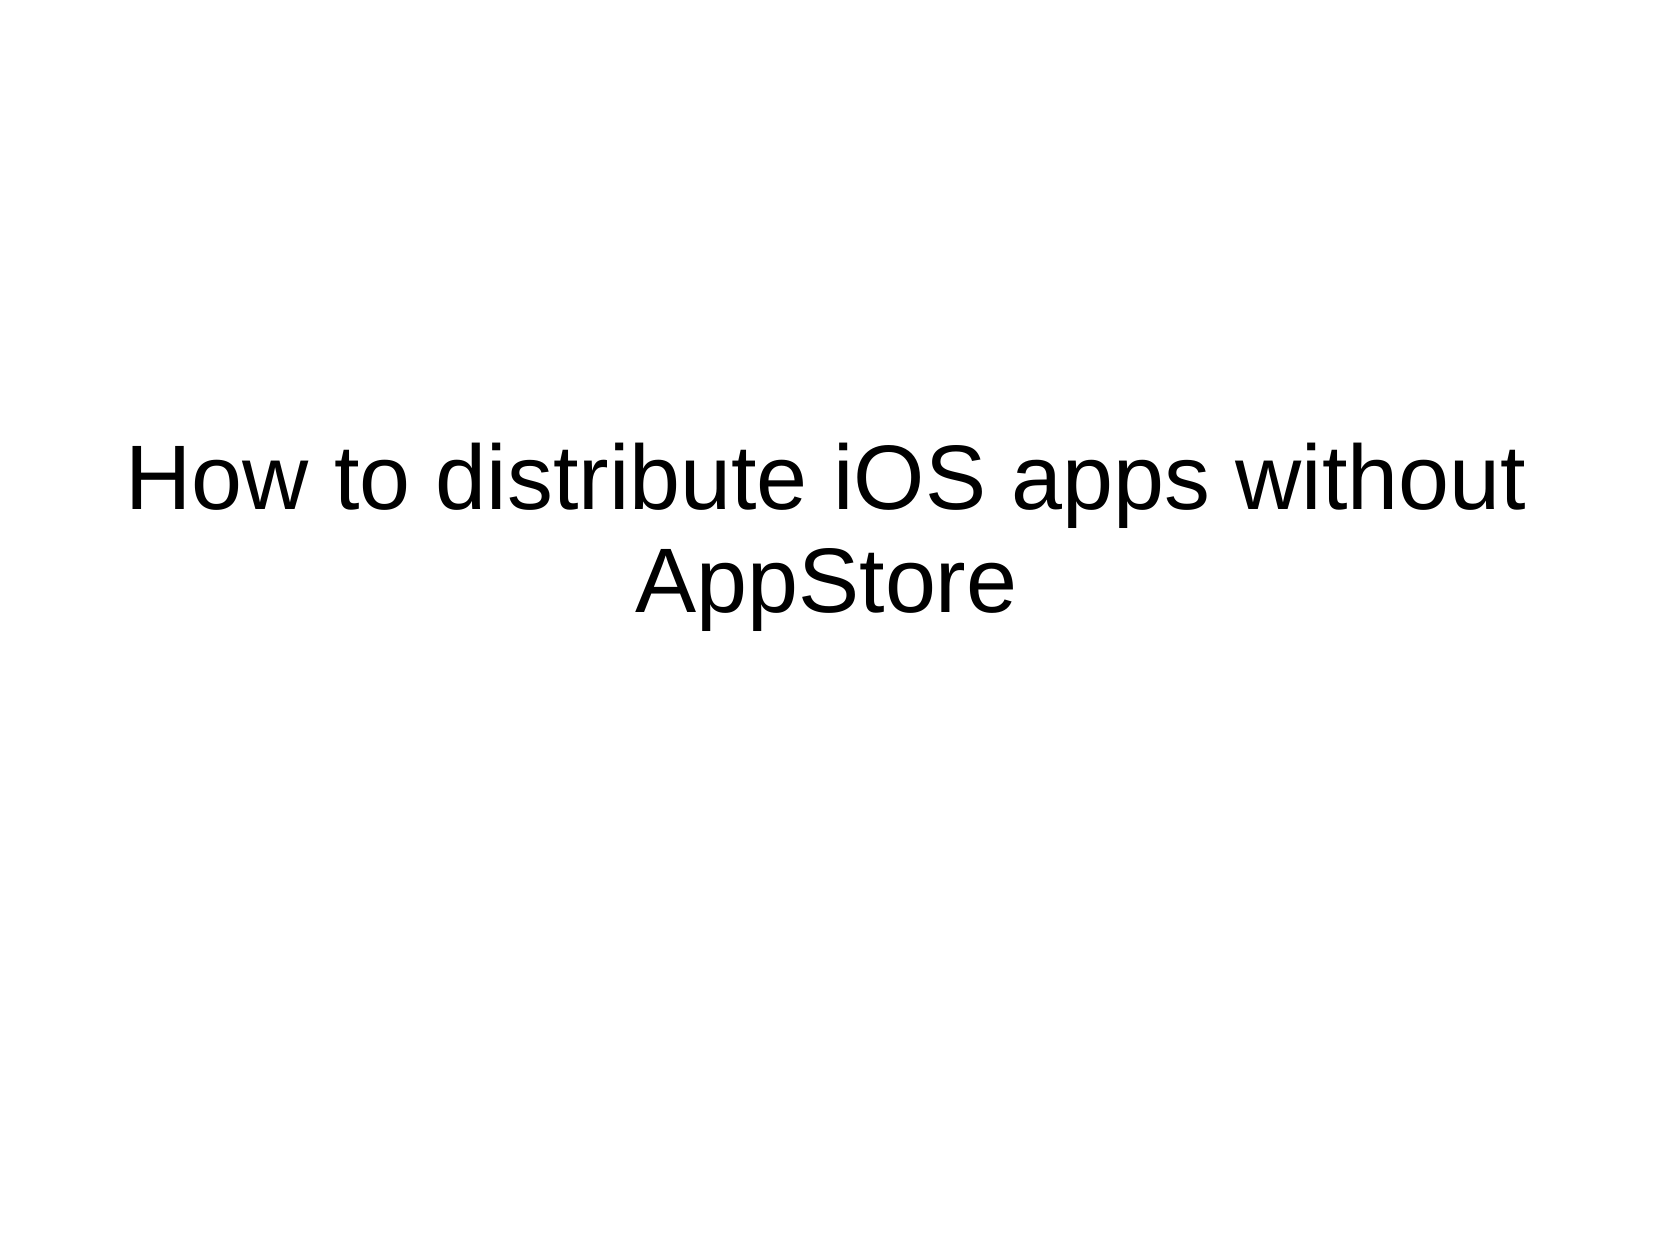

# How to distribute iOS apps without AppStore